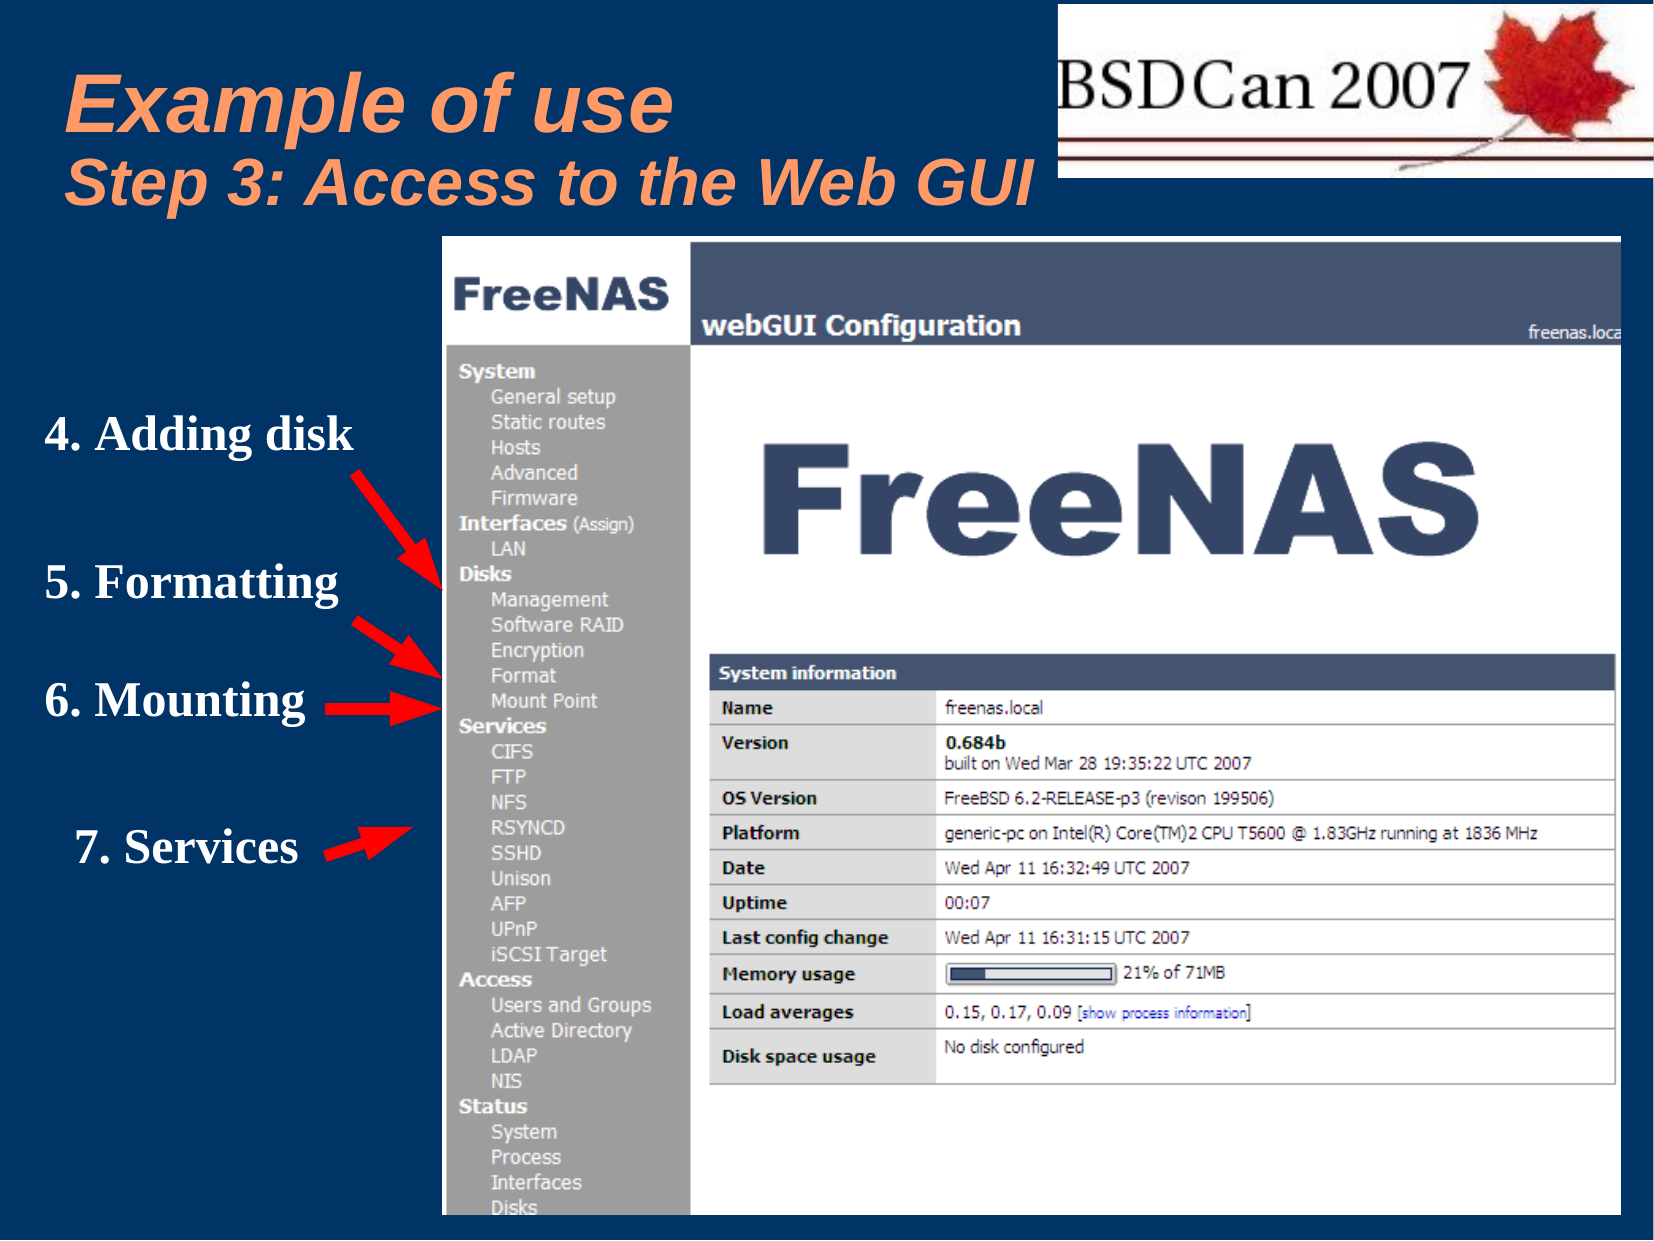

# Example of use Step 3: Access to the Web GUI
4. Adding disk
5. Formatting
6. Mounting
7. Services